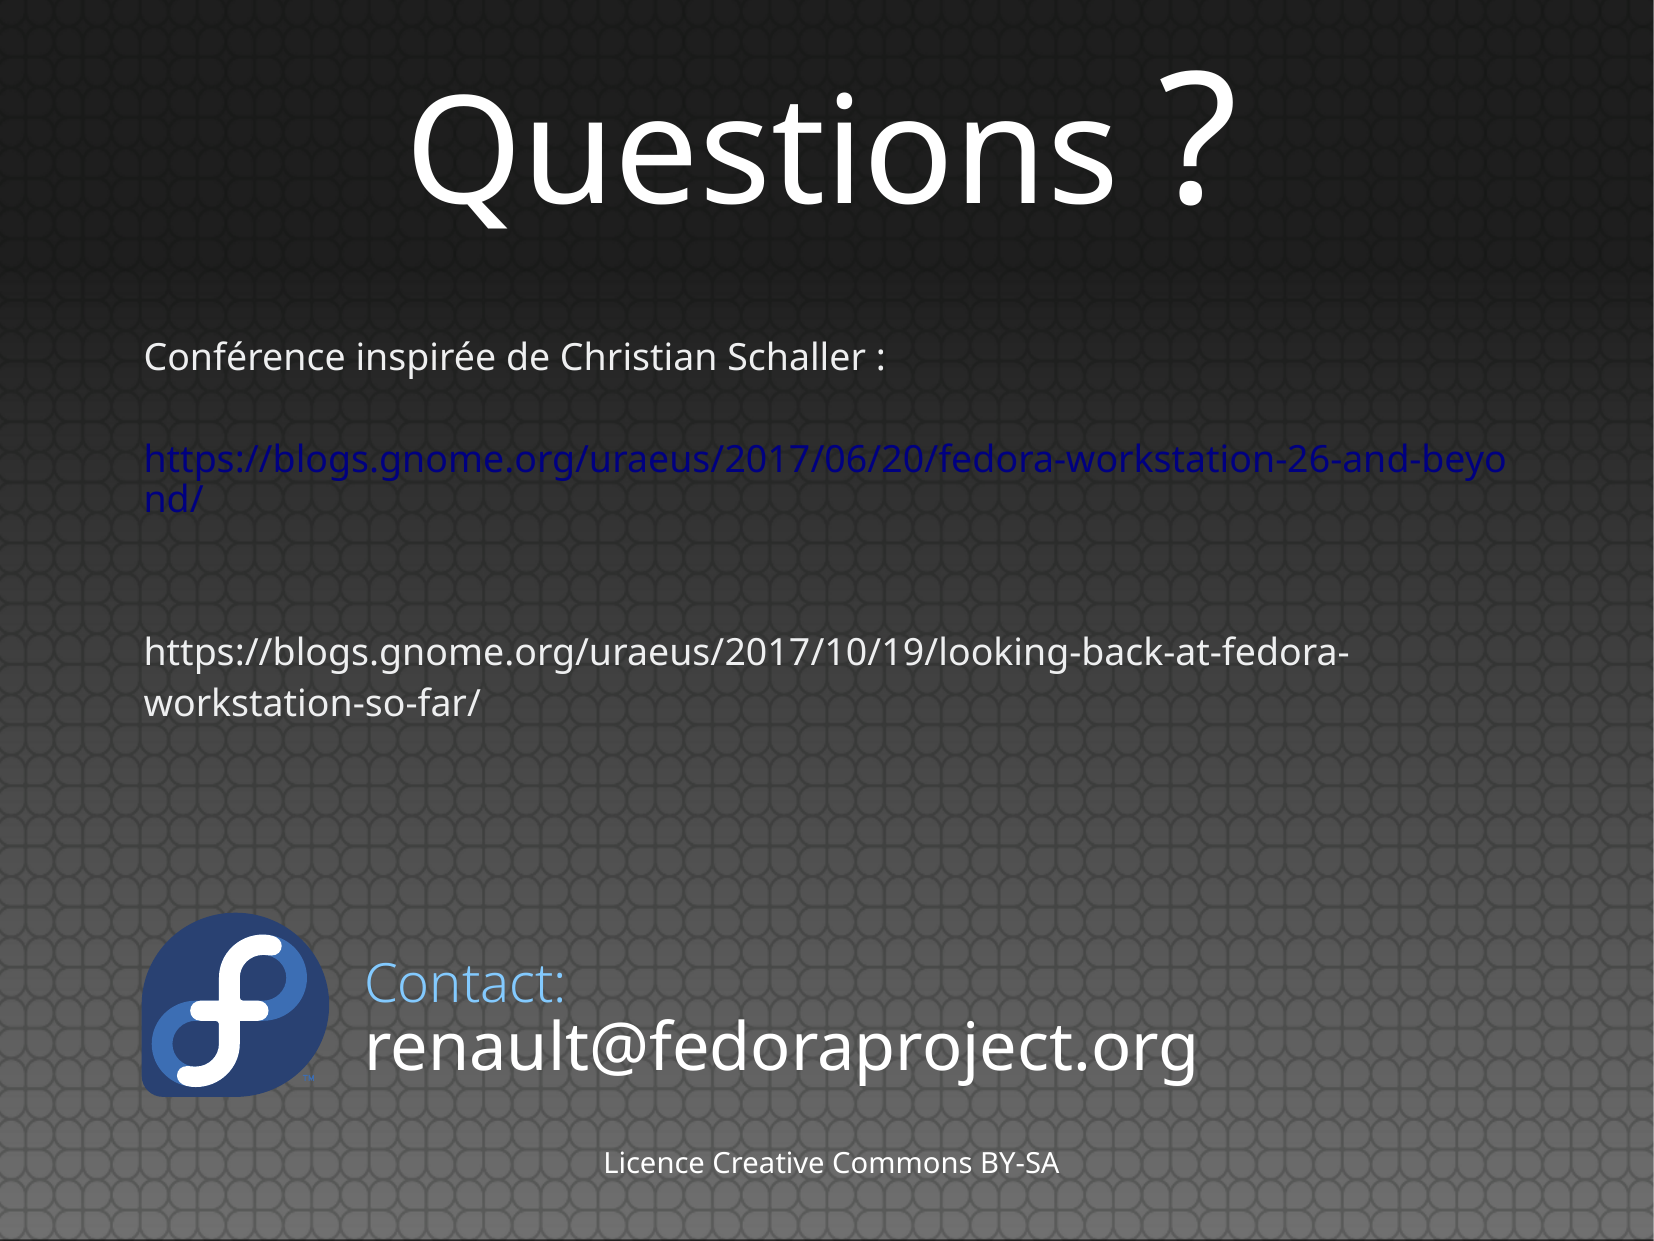

# Questions ?
Conférence inspirée de Christian Schaller :
https://blogs.gnome.org/uraeus/2017/06/20/fedora-workstation-26-and-beyond/
https://blogs.gnome.org/uraeus/2017/10/19/looking-back-at-fedora-workstation-so-far/
Contact:
renault@fedoraproject.org
Licence Creative Commons BY-SA